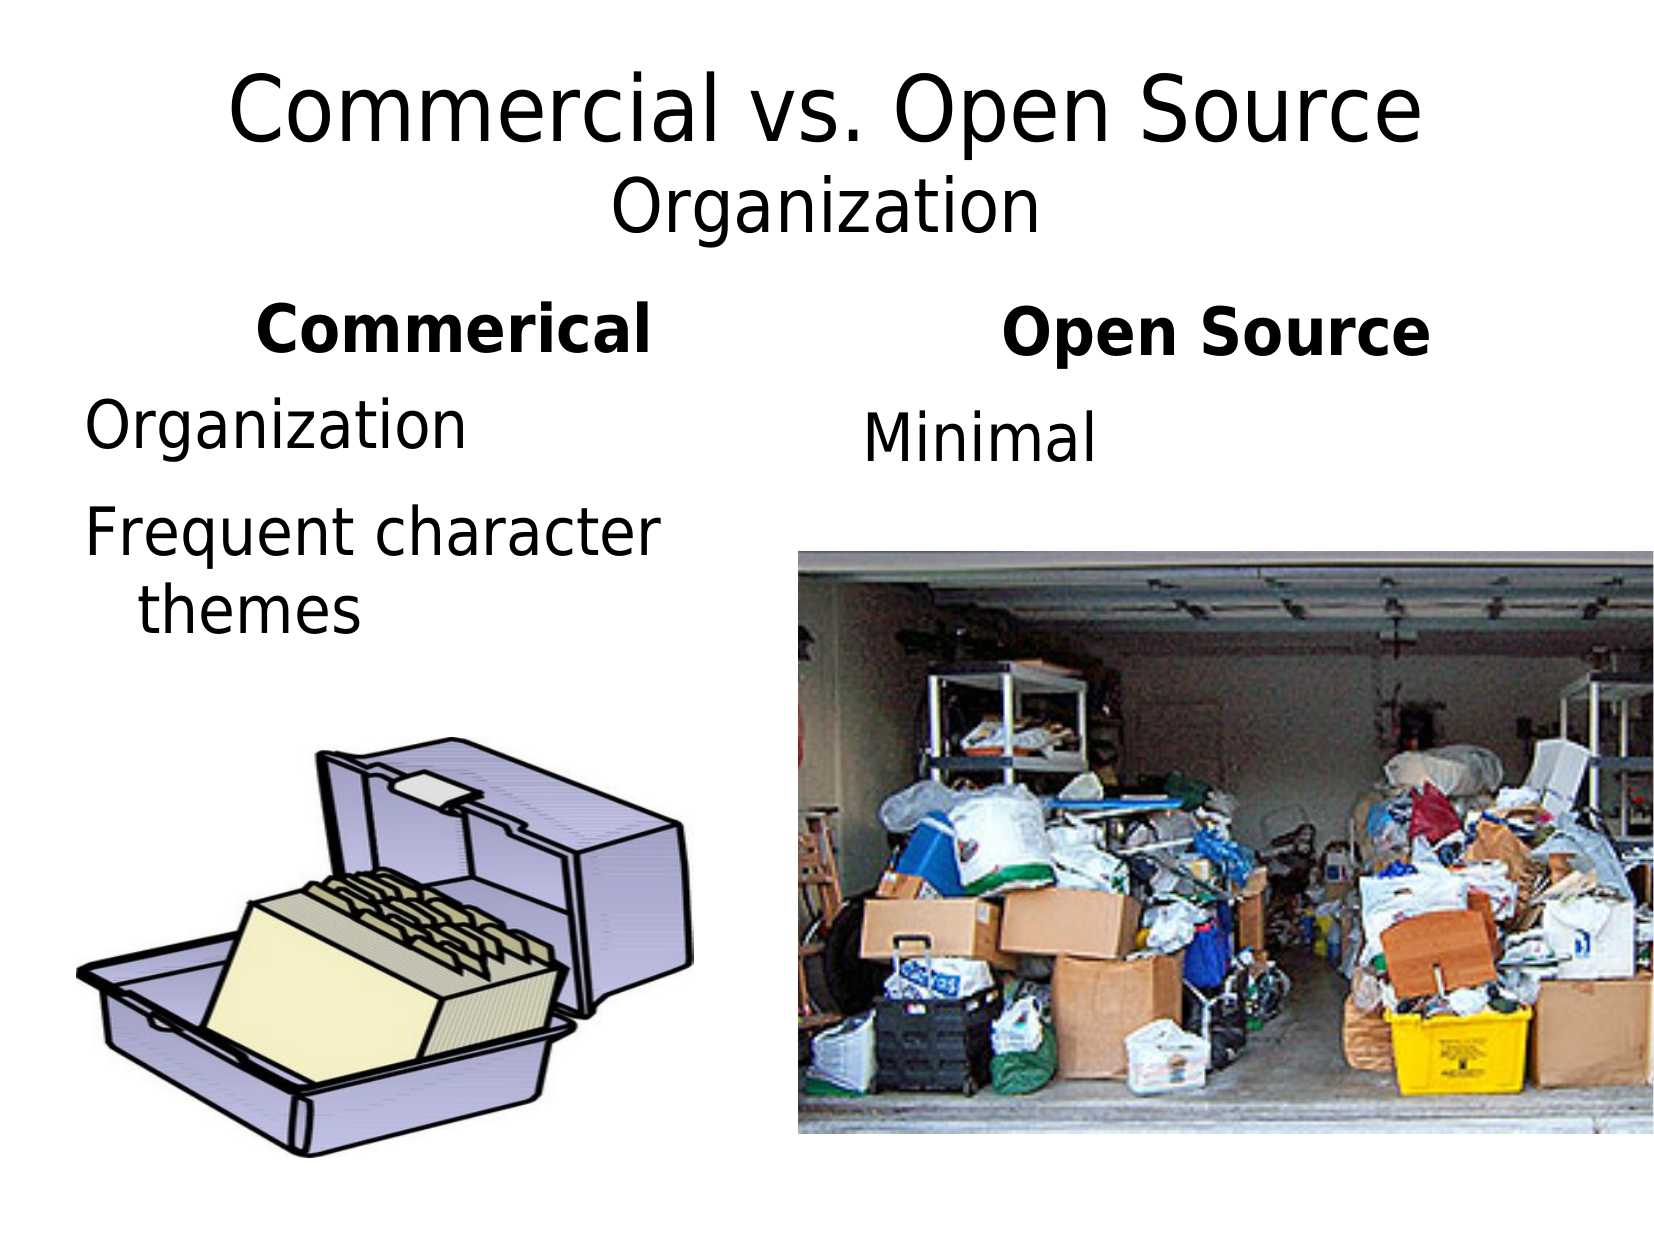

# Commercial vs. Open Source Organization
Commerical
Open Source
Organization
Frequent character themes
Minimal